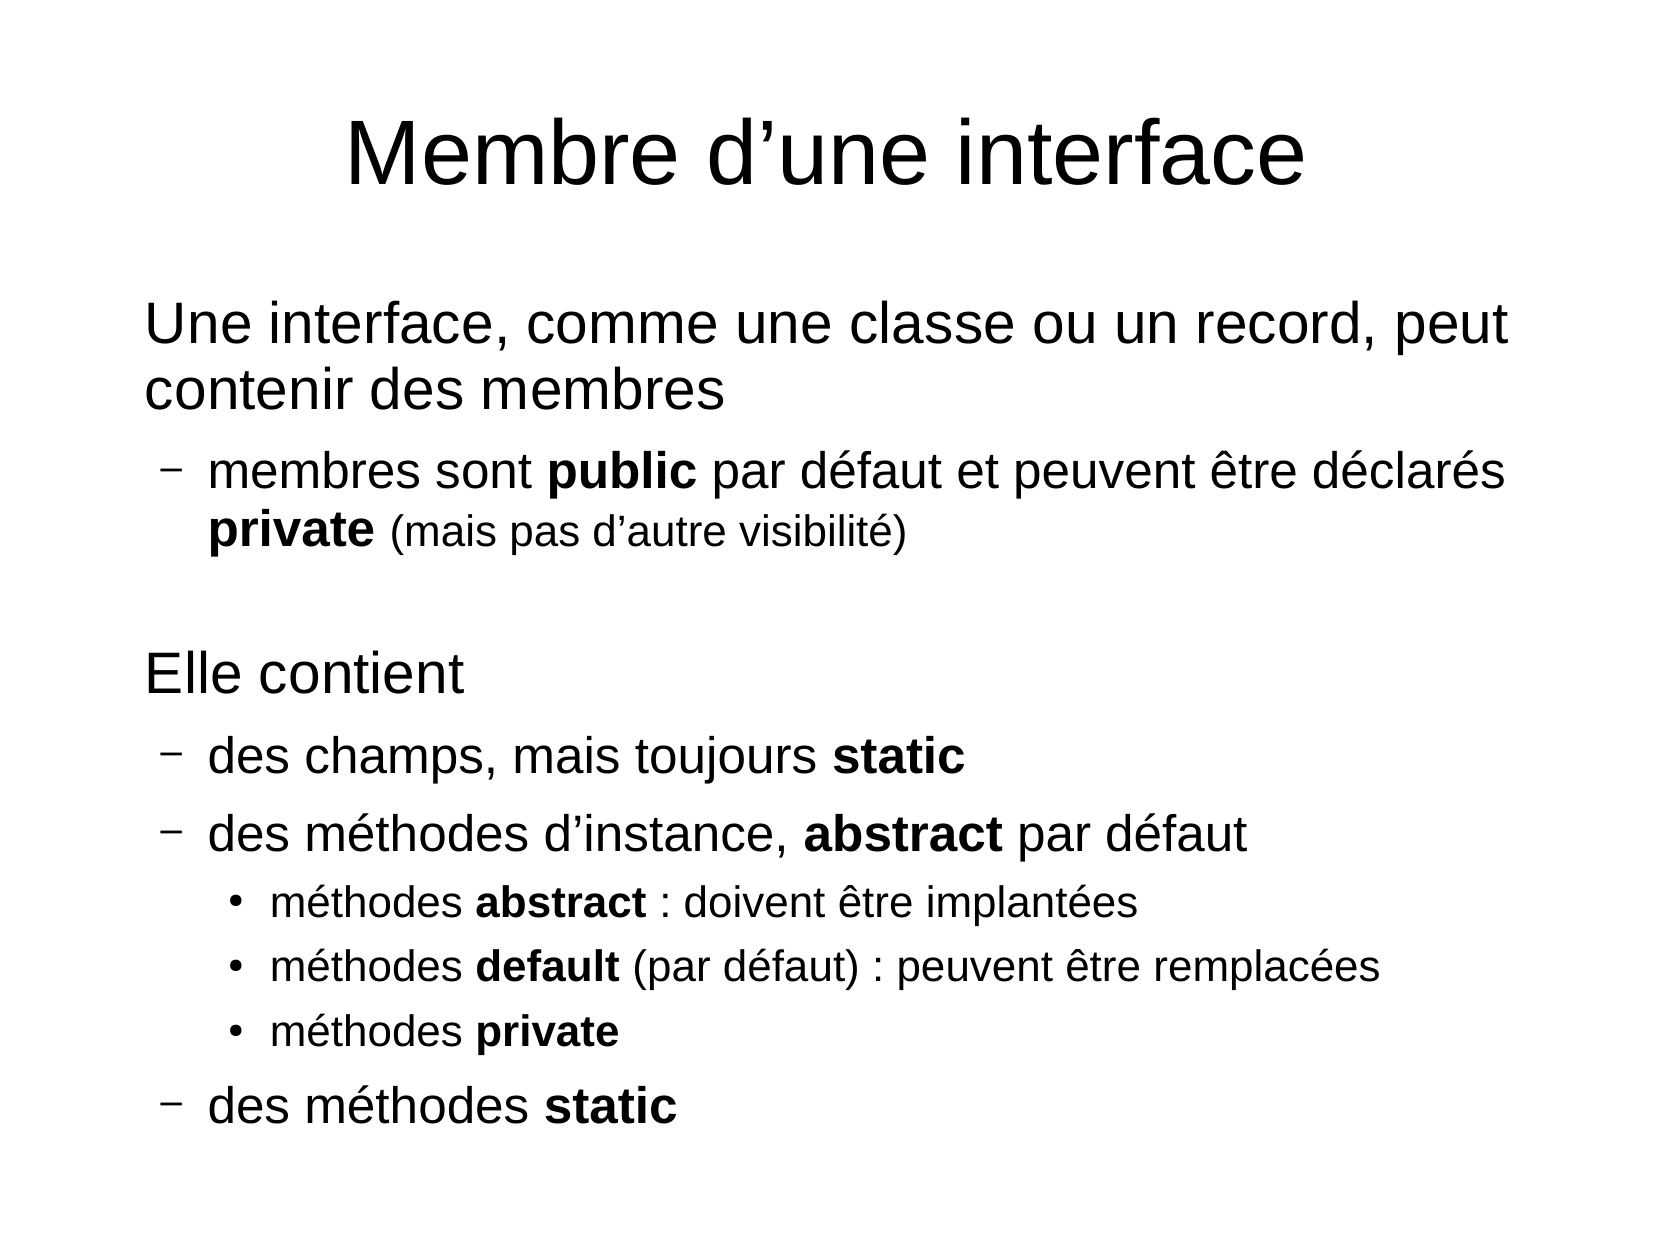

# Membre d’une interface
Une interface, comme une classe ou un record, peut contenir des membres
membres sont public par défaut et peuvent être déclarés private (mais pas d’autre visibilité)
Elle contient
des champs, mais toujours static
des méthodes d’instance, abstract par défaut
méthodes abstract : doivent être implantées
méthodes default (par défaut) : peuvent être remplacées
méthodes private
des méthodes static